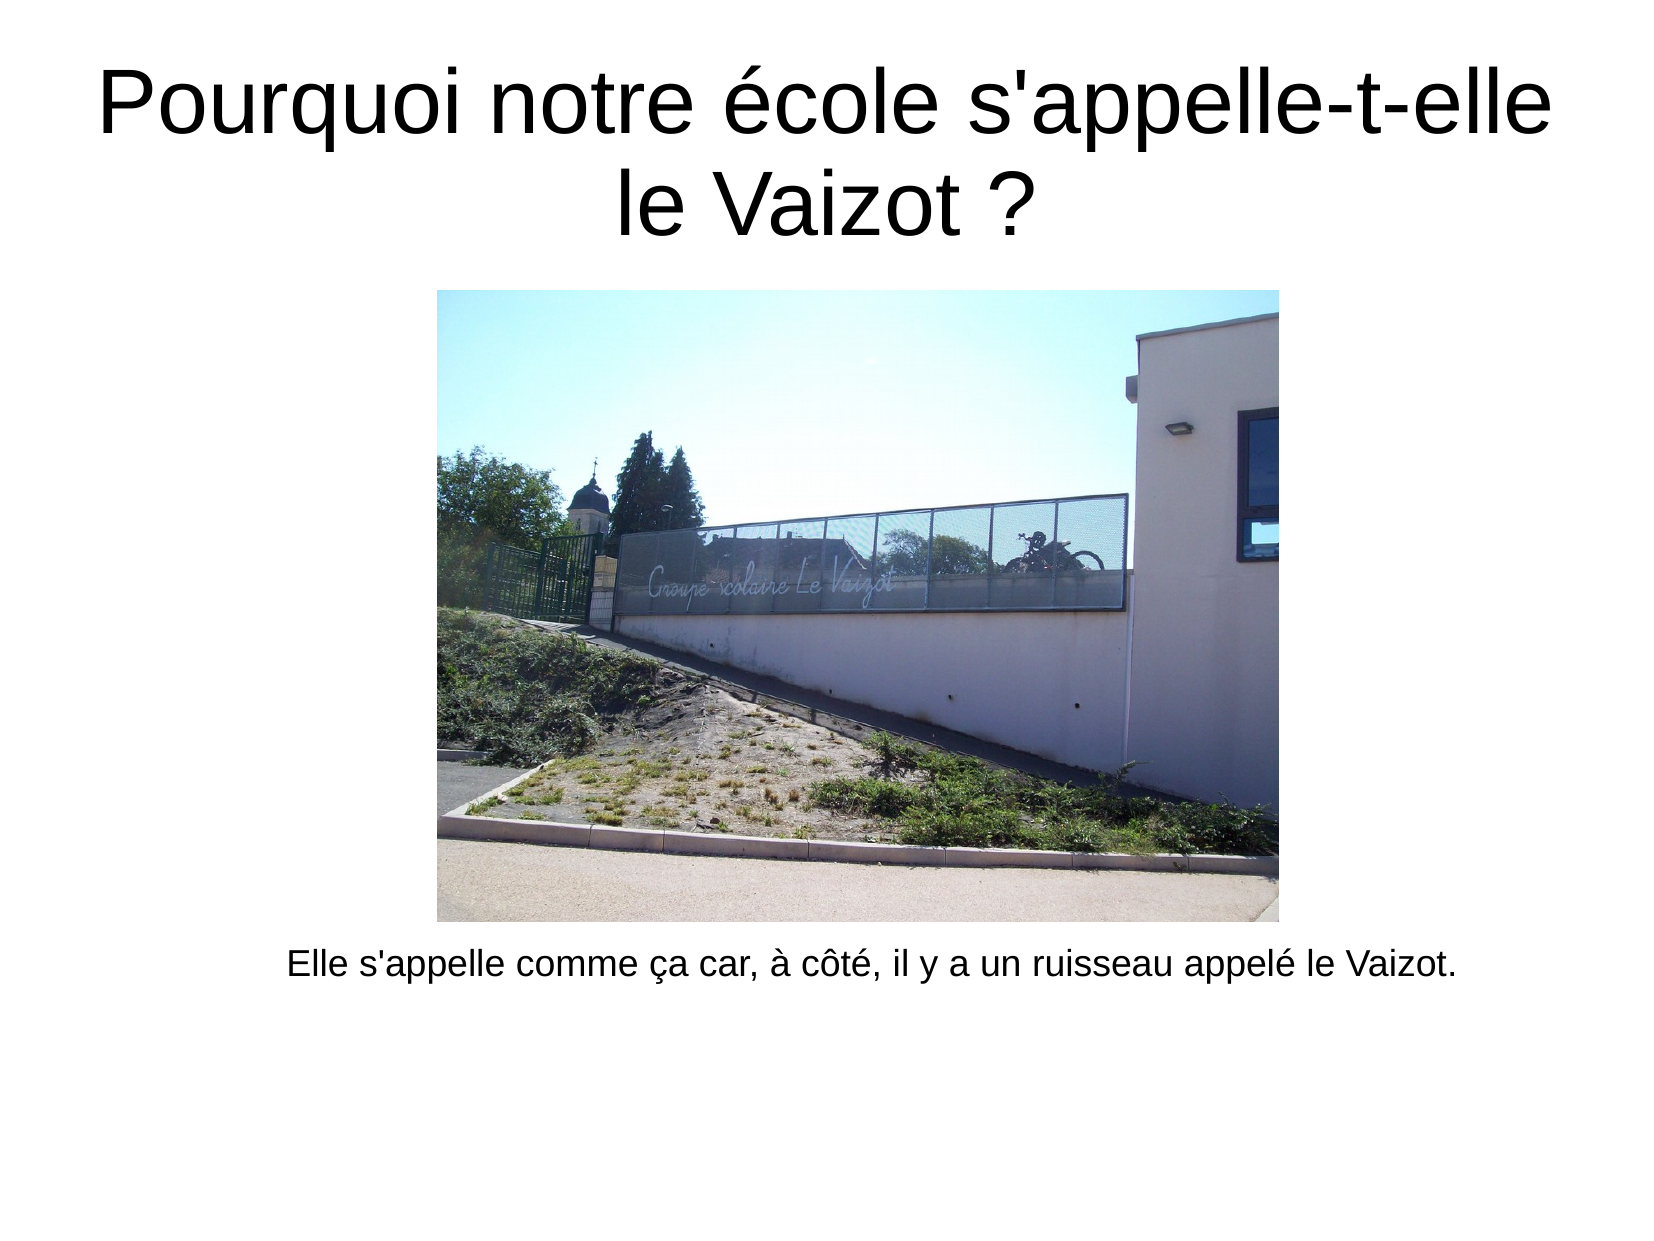

# Pourquoi notre école s'appelle-t-elle le Vaizot ?
Elle s'appelle comme ça car, à côté, il y a un ruisseau appelé le Vaizot.